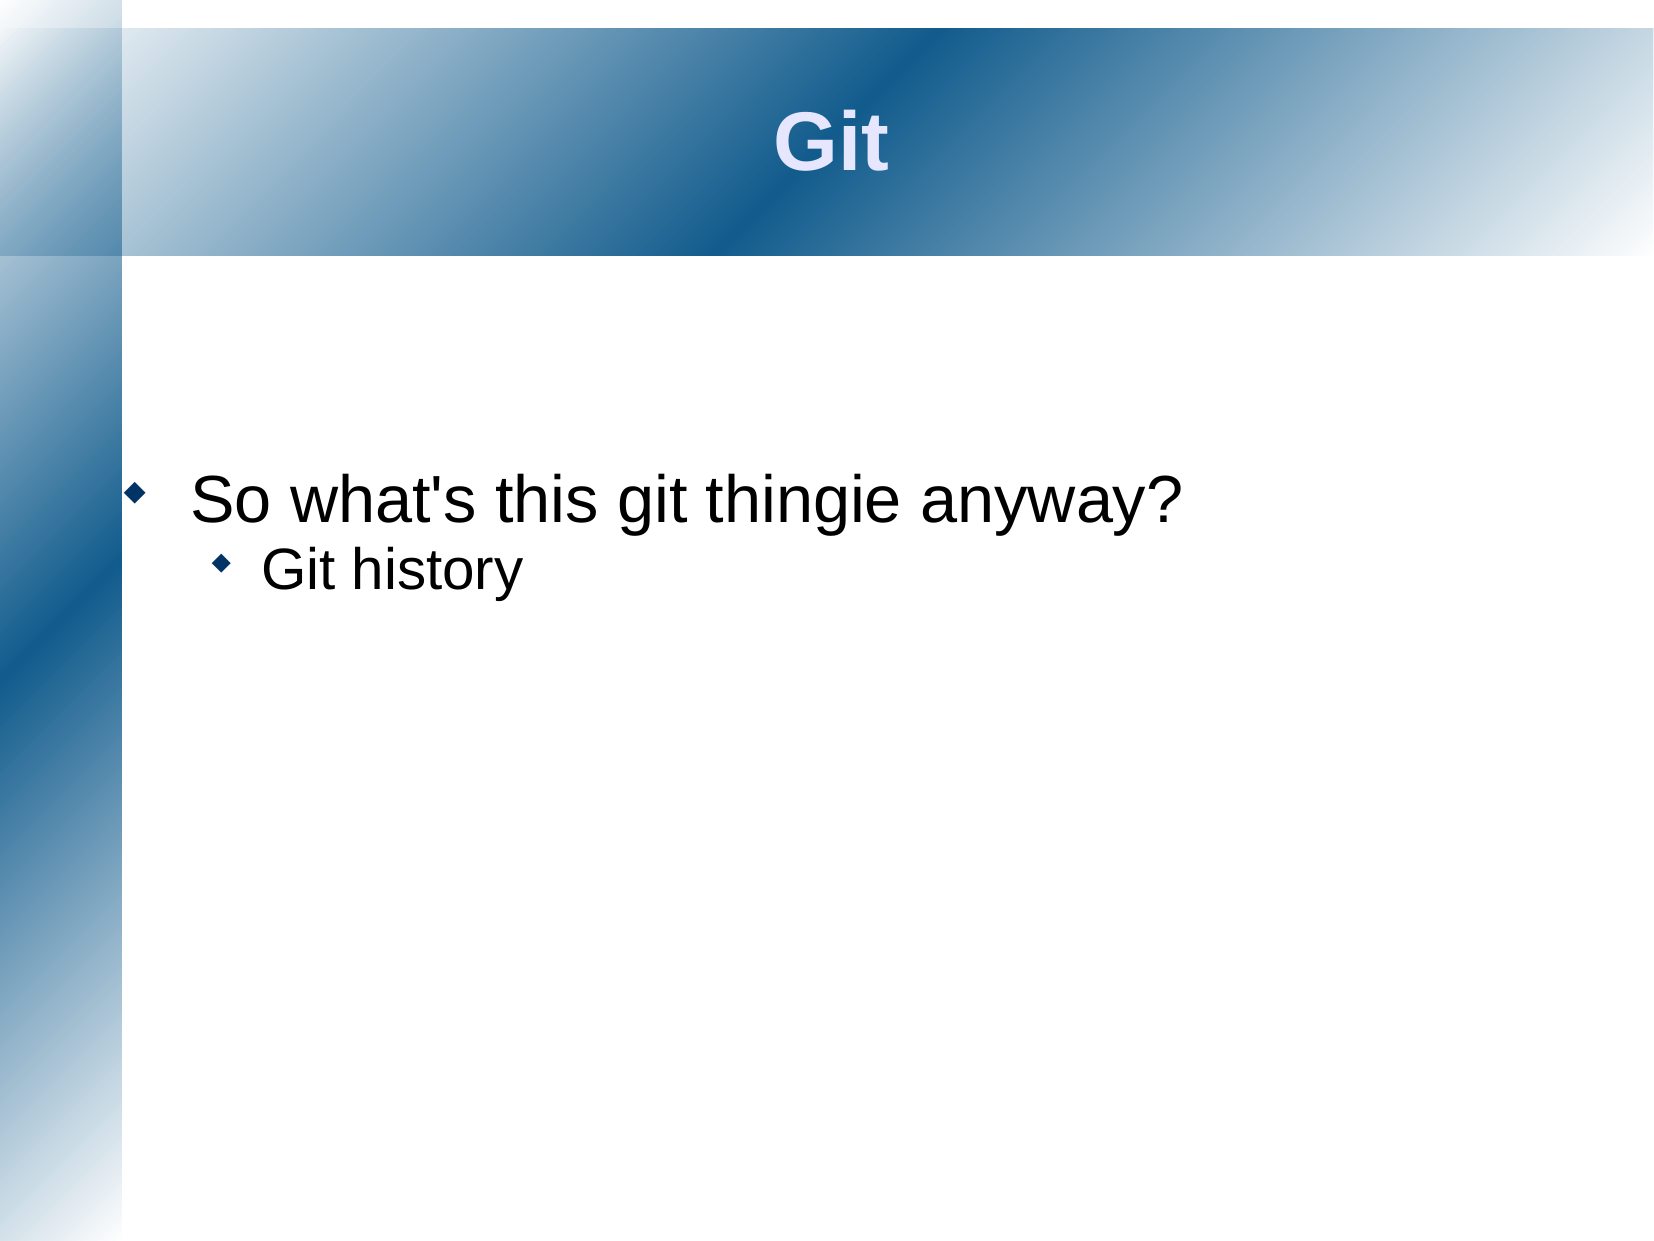

# Git
So what's this git thingie anyway?
Git history